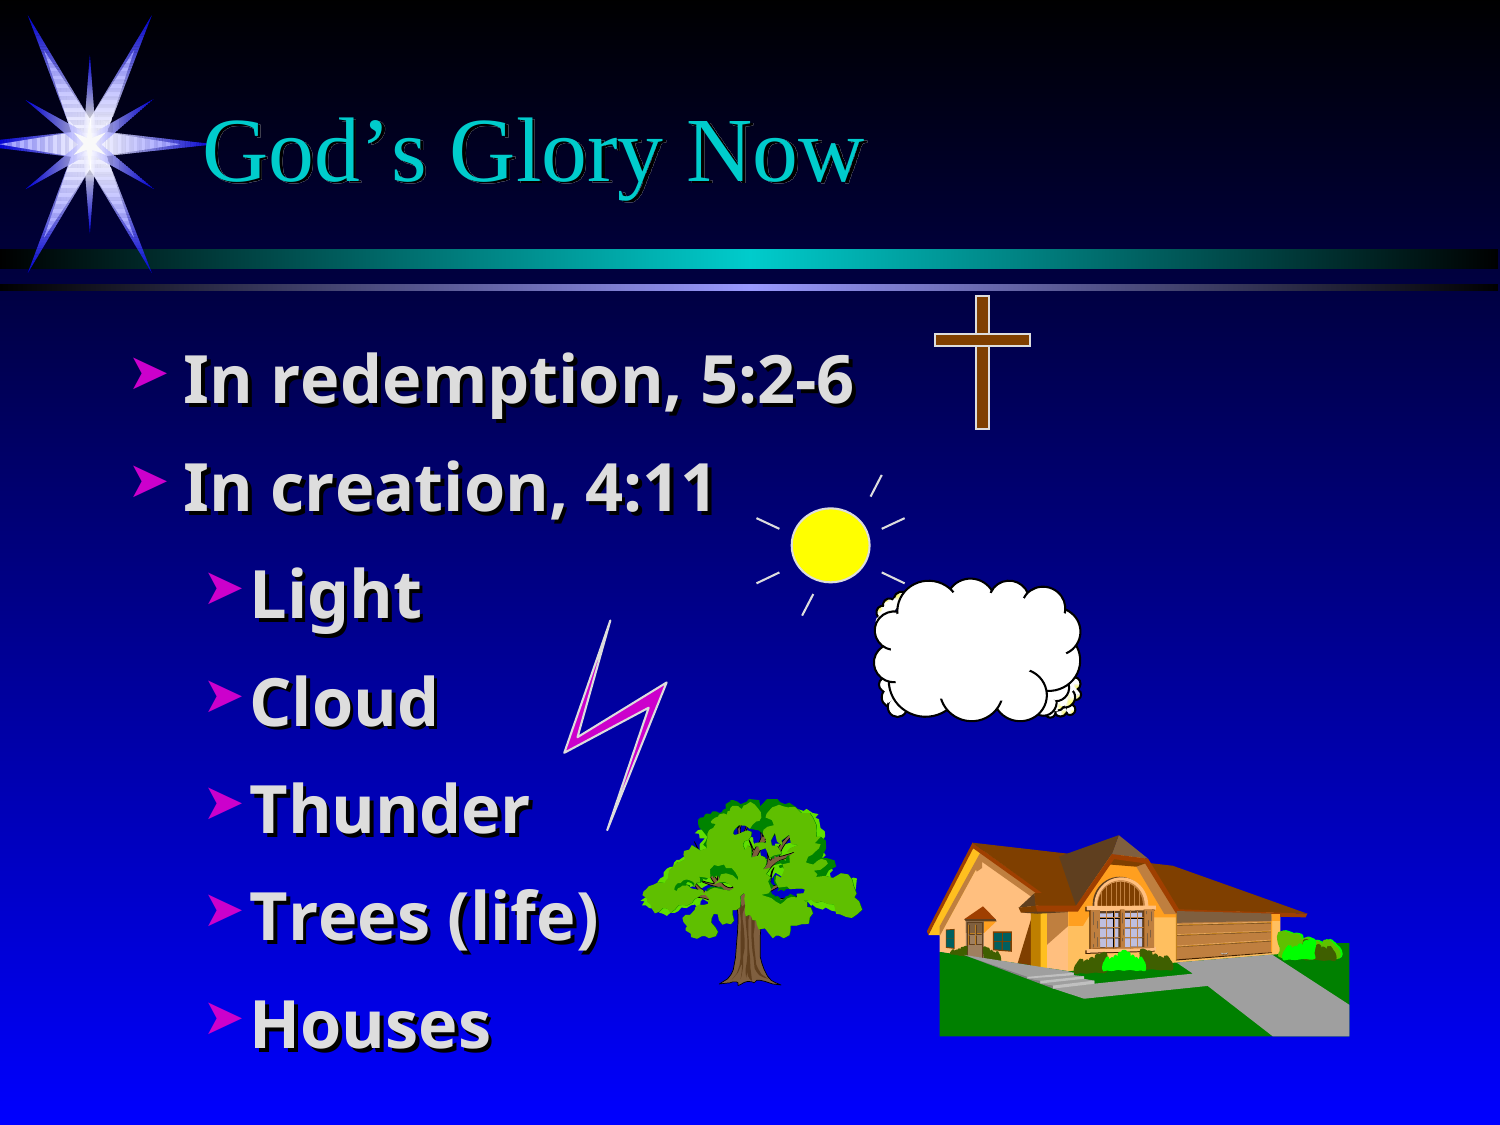

# God’s Glory Now
In redemption, 5:2-6
In creation, 4:11
Light
Cloud
Thunder
Trees (life)
Houses